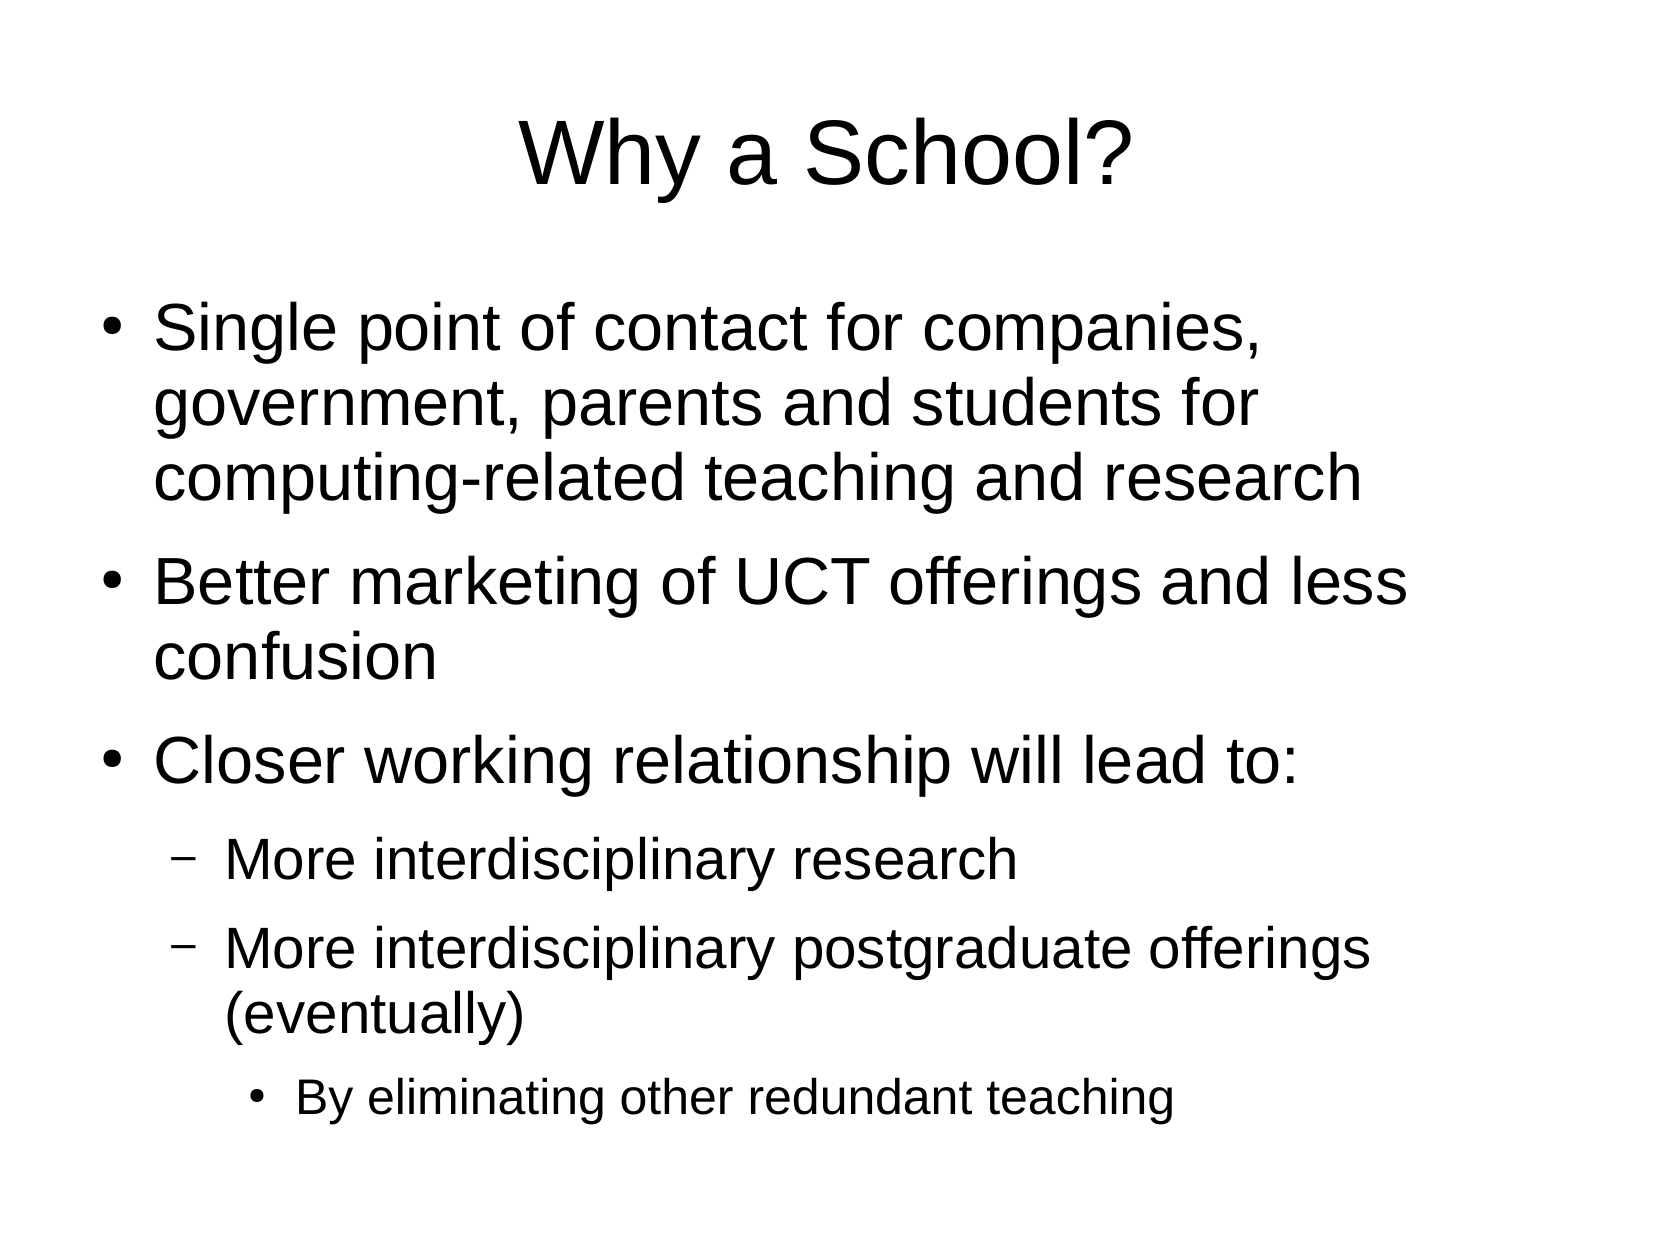

# Why a School?
Single point of contact for companies, government, parents and students for computing-related teaching and research
Better marketing of UCT offerings and less confusion
Closer working relationship will lead to:
More interdisciplinary research
More interdisciplinary postgraduate offerings (eventually)
By eliminating other redundant teaching